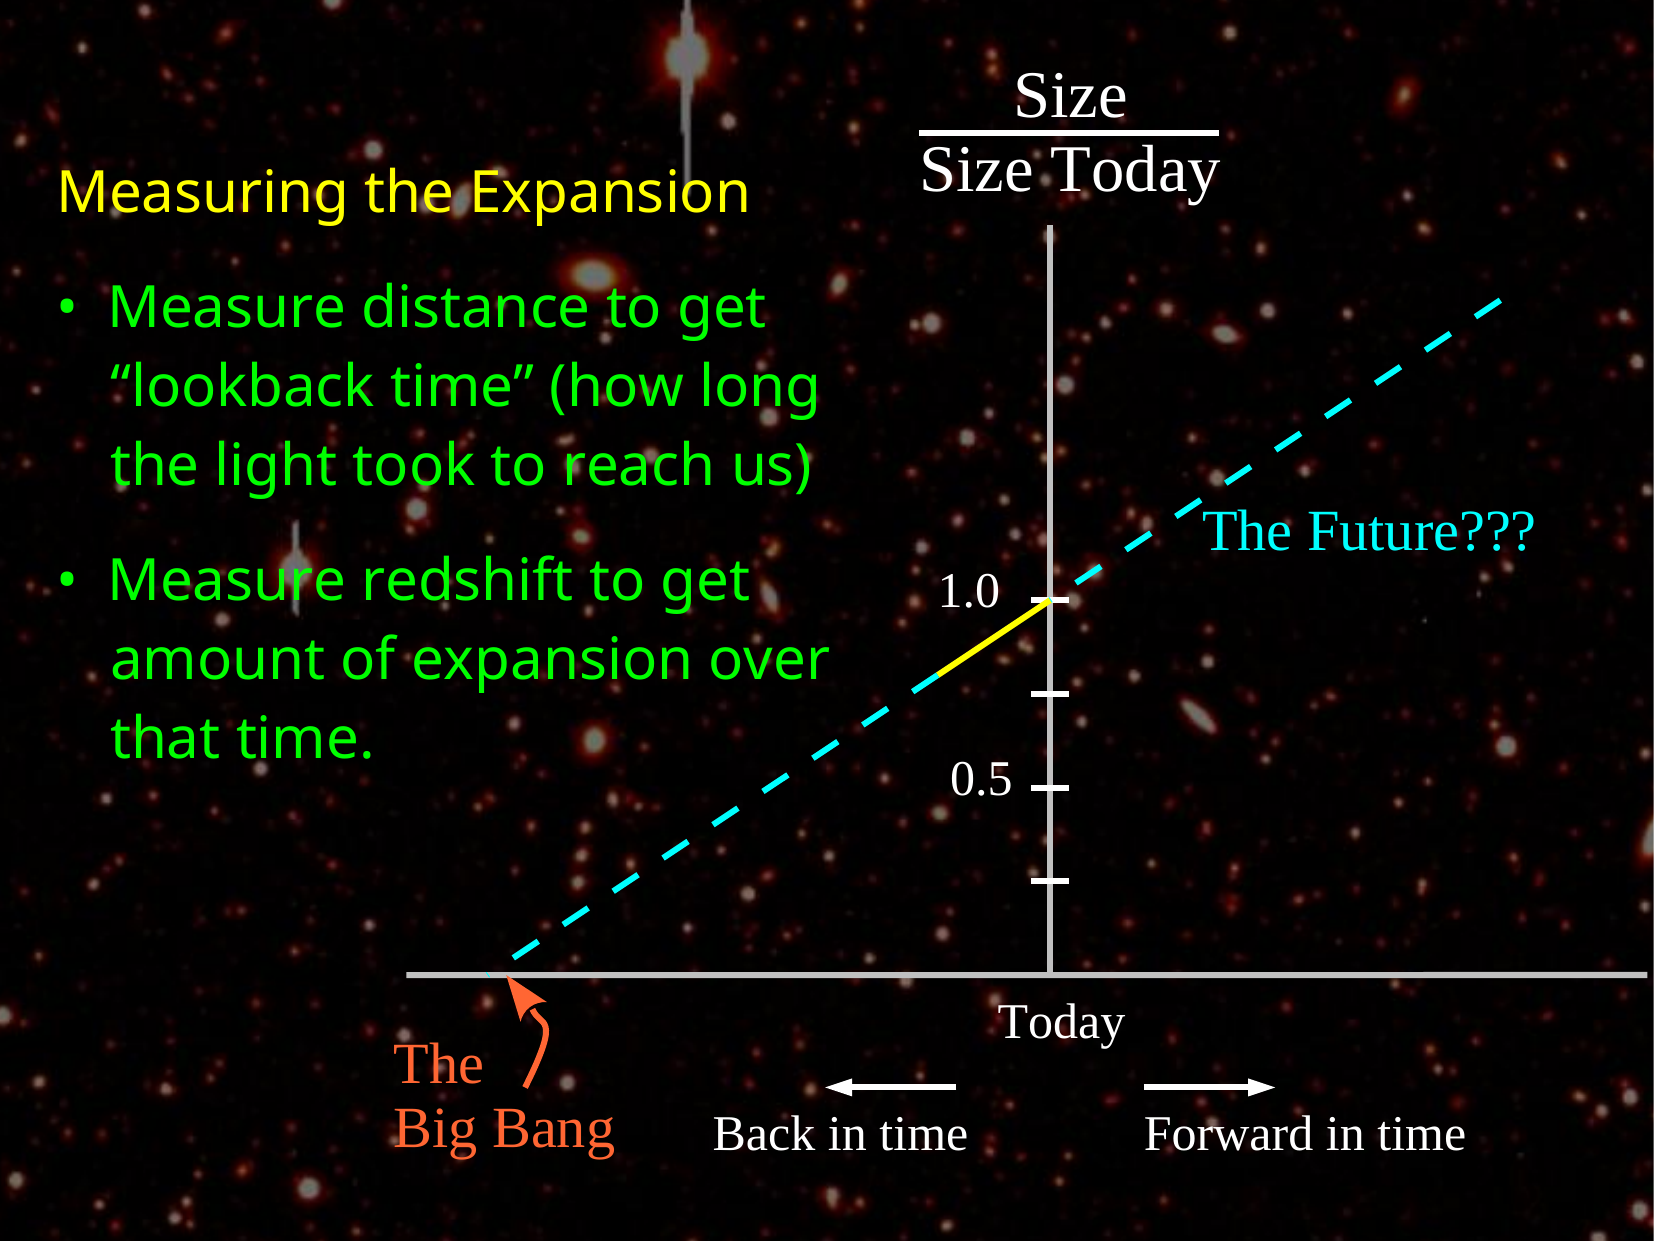

Size
Size Today
Measuring the Expansion
•	Measure distance to get “lookback time” (how long the light took to reach us)
•	Measure redshift to get amount of expansion over that time.
The Future???
1.0
The
Big Bang
0.5
Today
Back in time
Forward in time